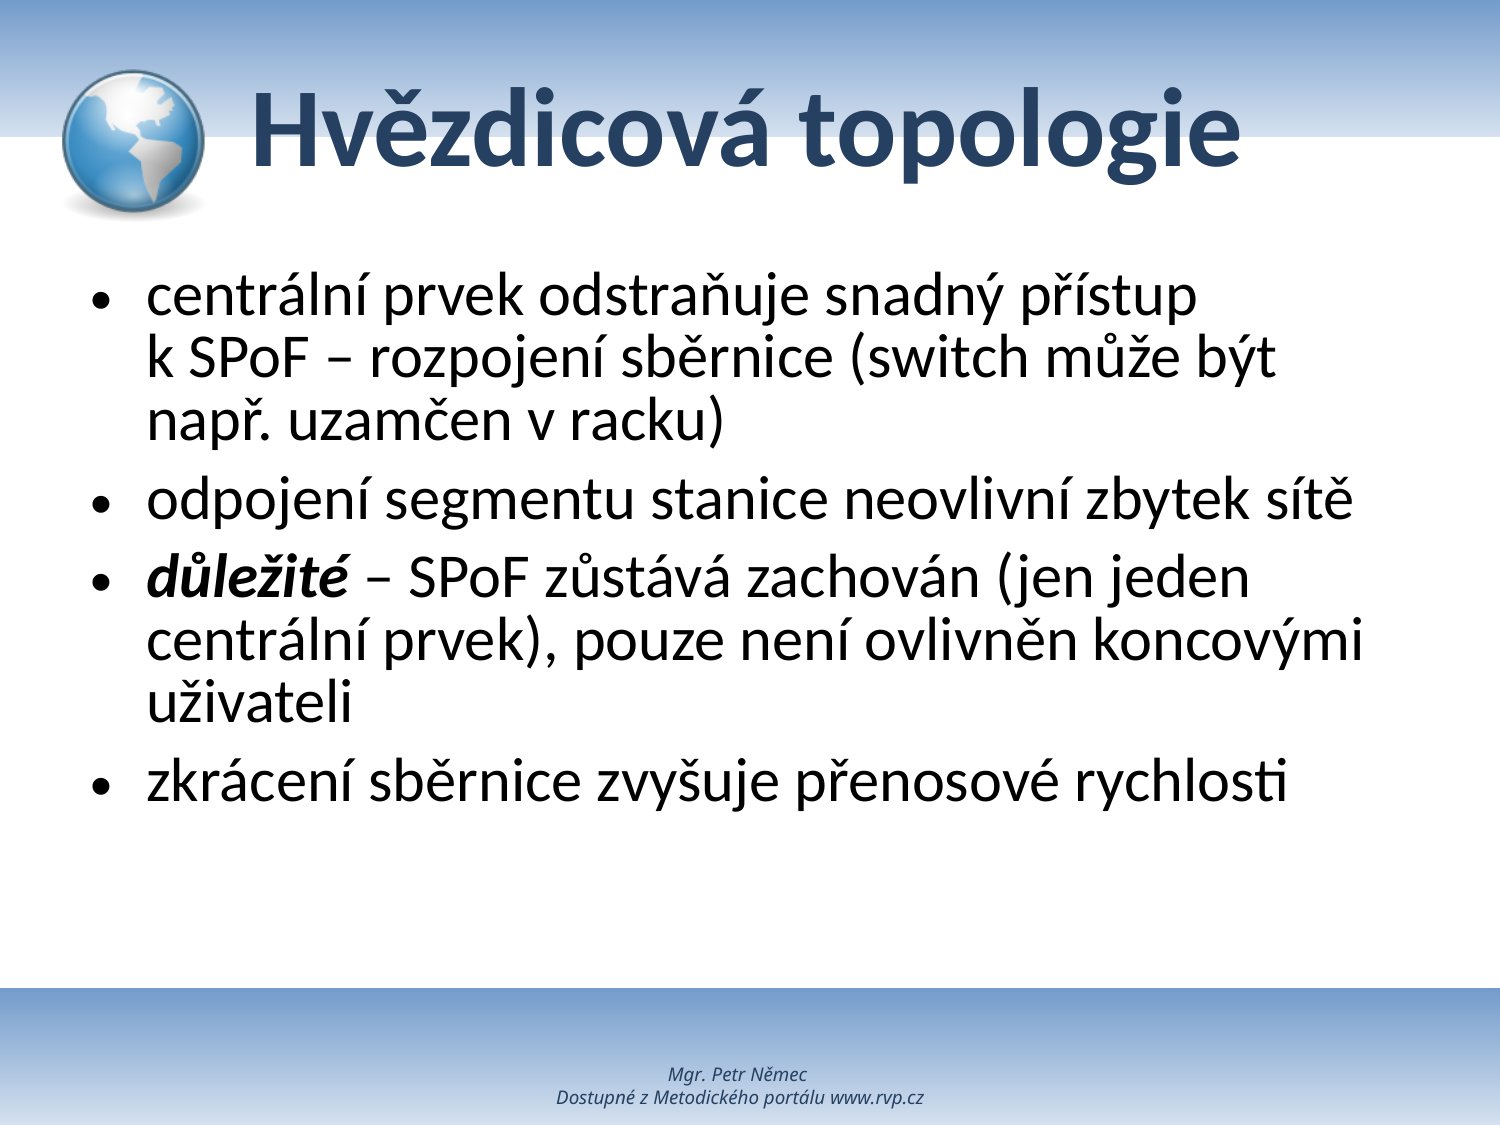

# Hvězdicová topologie
centrální prvek odstraňuje snadný přístup
k SPoF – rozpojení sběrnice (switch může být např. uzamčen v racku)
odpojení segmentu stanice neovlivní zbytek sítě
důležité – SPoF zůstává zachován (jen jeden centrální prvek), pouze není ovlivněn koncovými uživateli
zkrácení sběrnice zvyšuje přenosové rychlosti